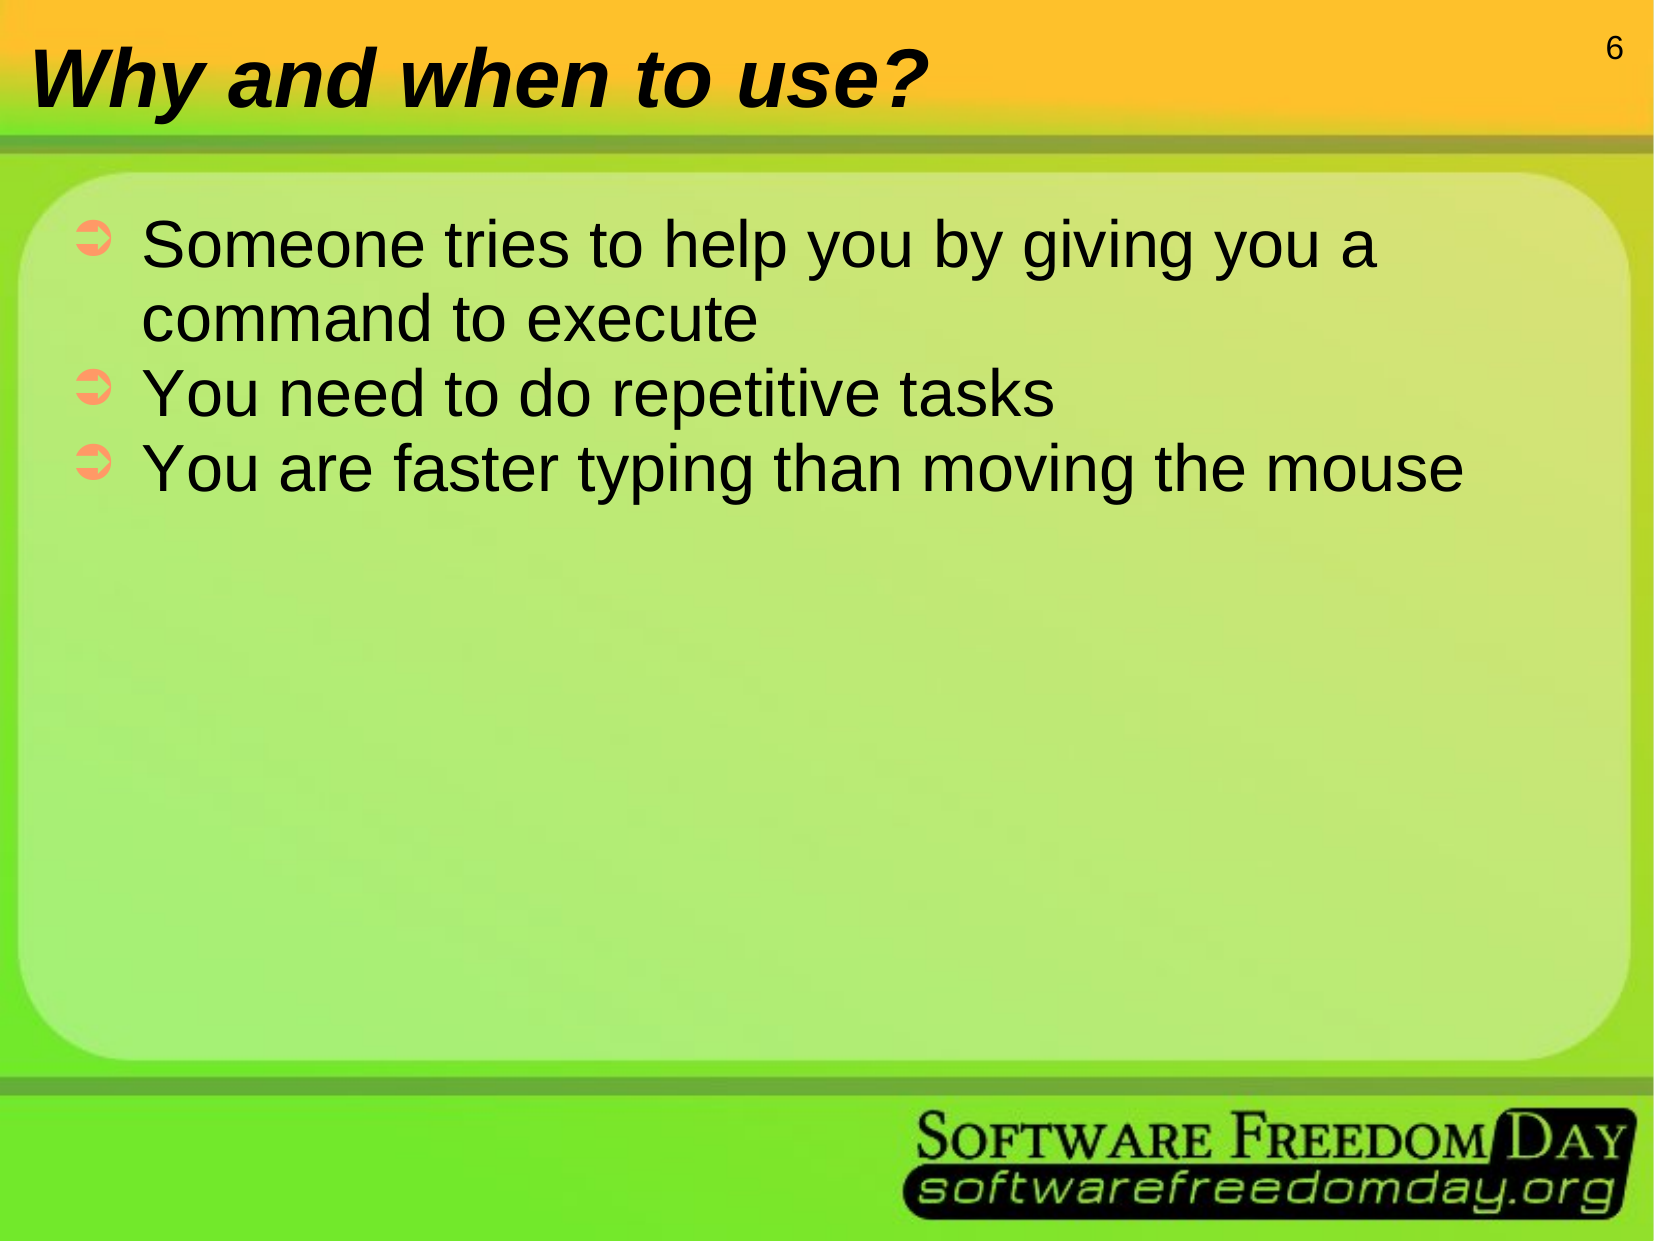

# Why and when to use?
Someone tries to help you by giving you a command to execute
You need to do repetitive tasks
You are faster typing than moving the mouse